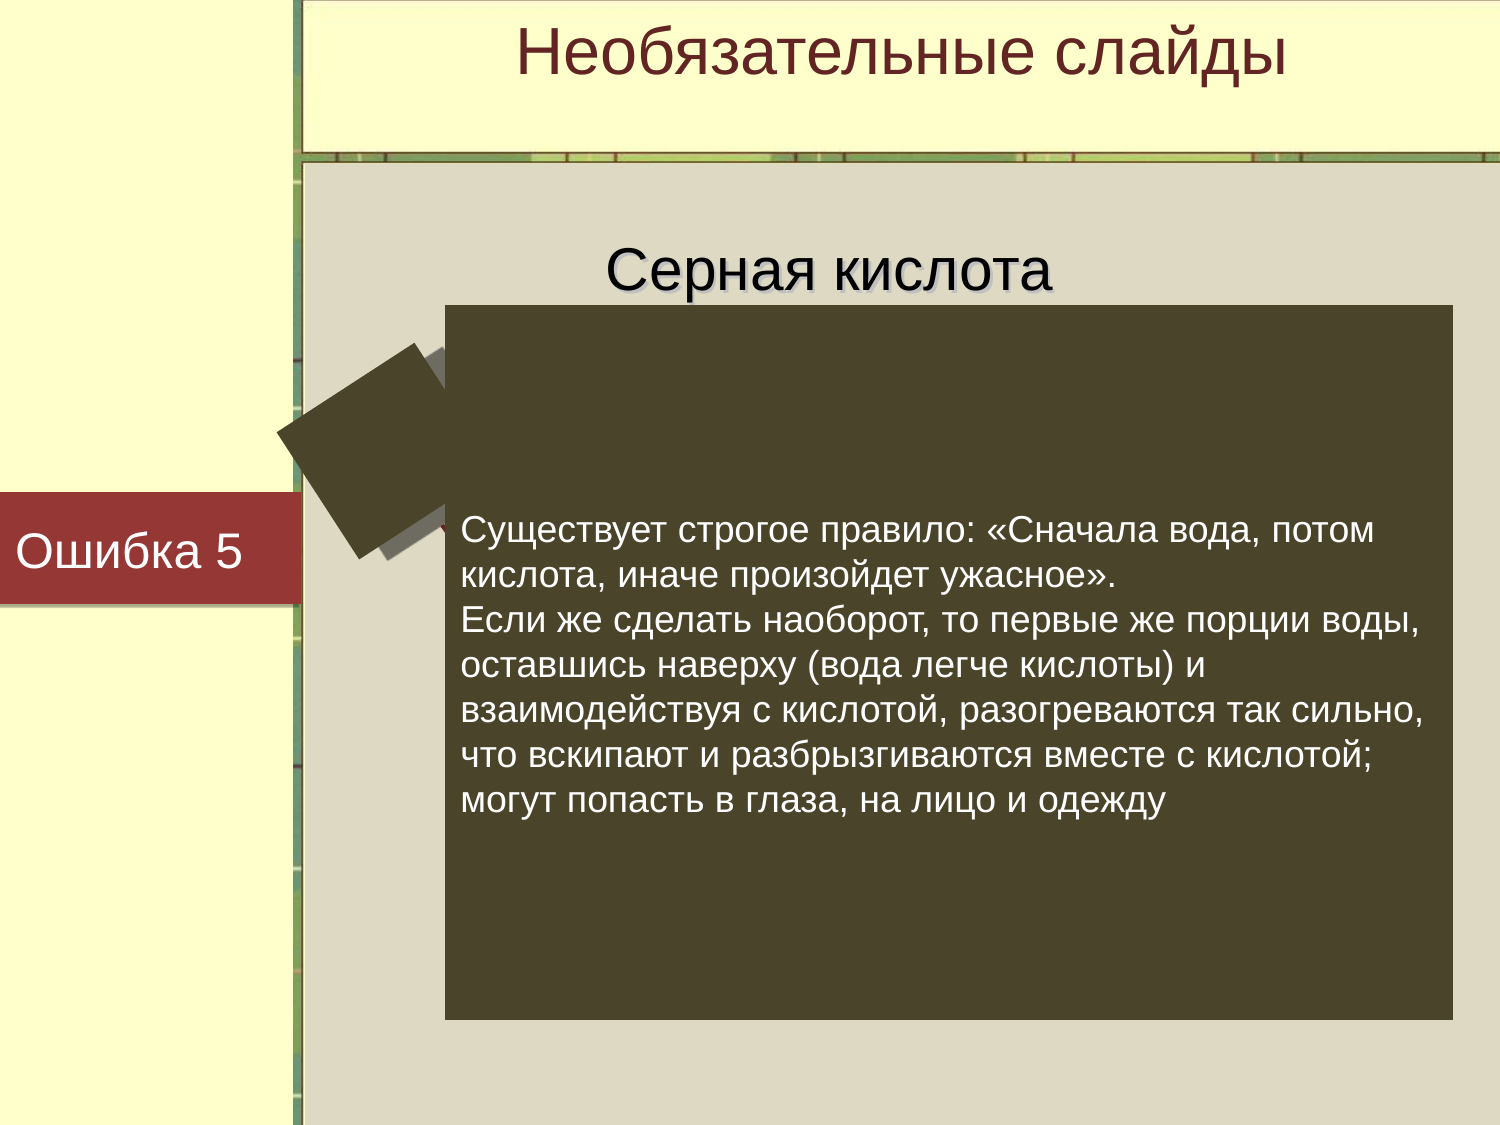

Необязательные слайды
Серная кислота
Существует строгое правило: «Сначала вода, потом кислота, иначе произойдет ужасное».
Если же сделать наоборот, то первые же порции воды, оставшись наверху (вода легче кислоты) и взаимодействуя с кислотой, разогреваются так сильно, что вскипают и разбрызгиваются вместе с кислотой; могут попасть в глаза, на лицо и одежду
Электронная и
структурная
формулы
Общие свойства
с другими кислотами
Ошибка 5
Физические
свойства
Специфические
свойства